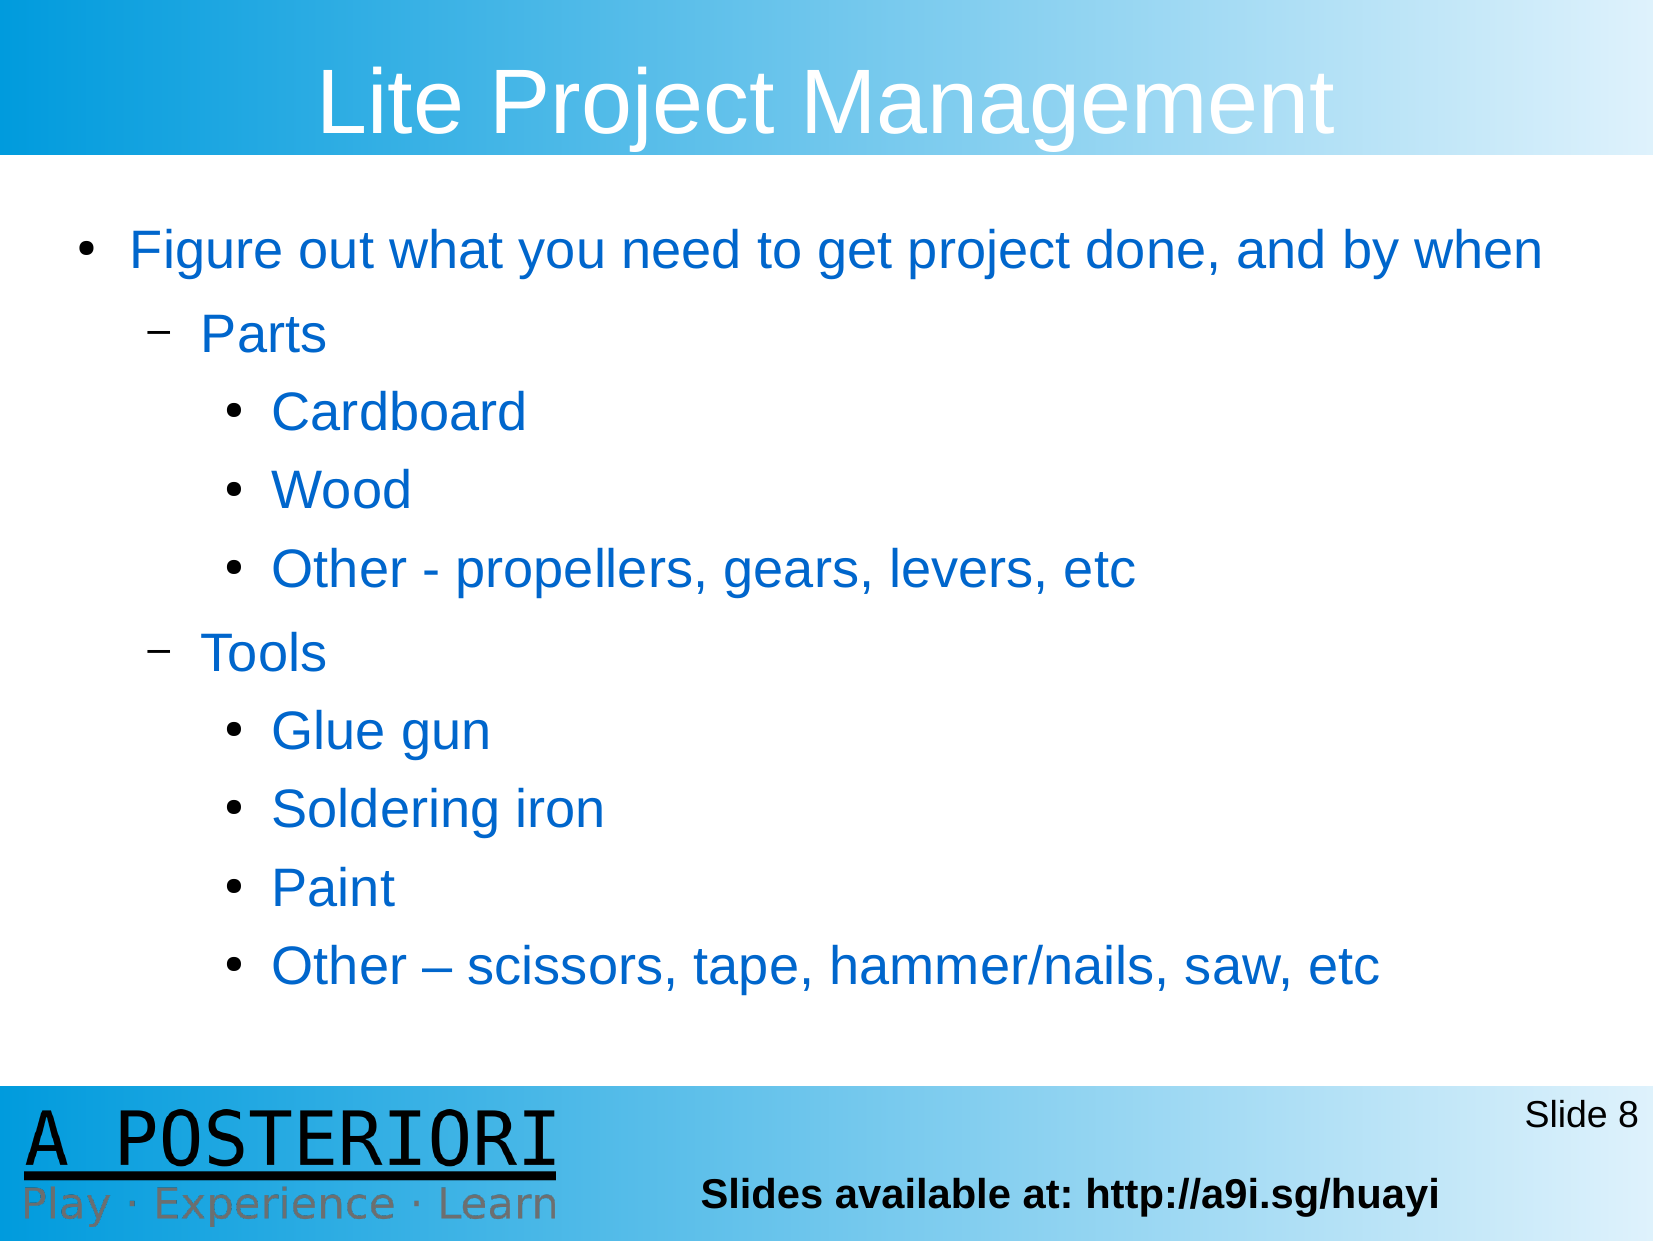

# Lite Project Management
Figure out what you need to get project done, and by when
Parts
Cardboard
Wood
Other - propellers, gears, levers, etc
Tools
Glue gun
Soldering iron
Paint
Other – scissors, tape, hammer/nails, saw, etc